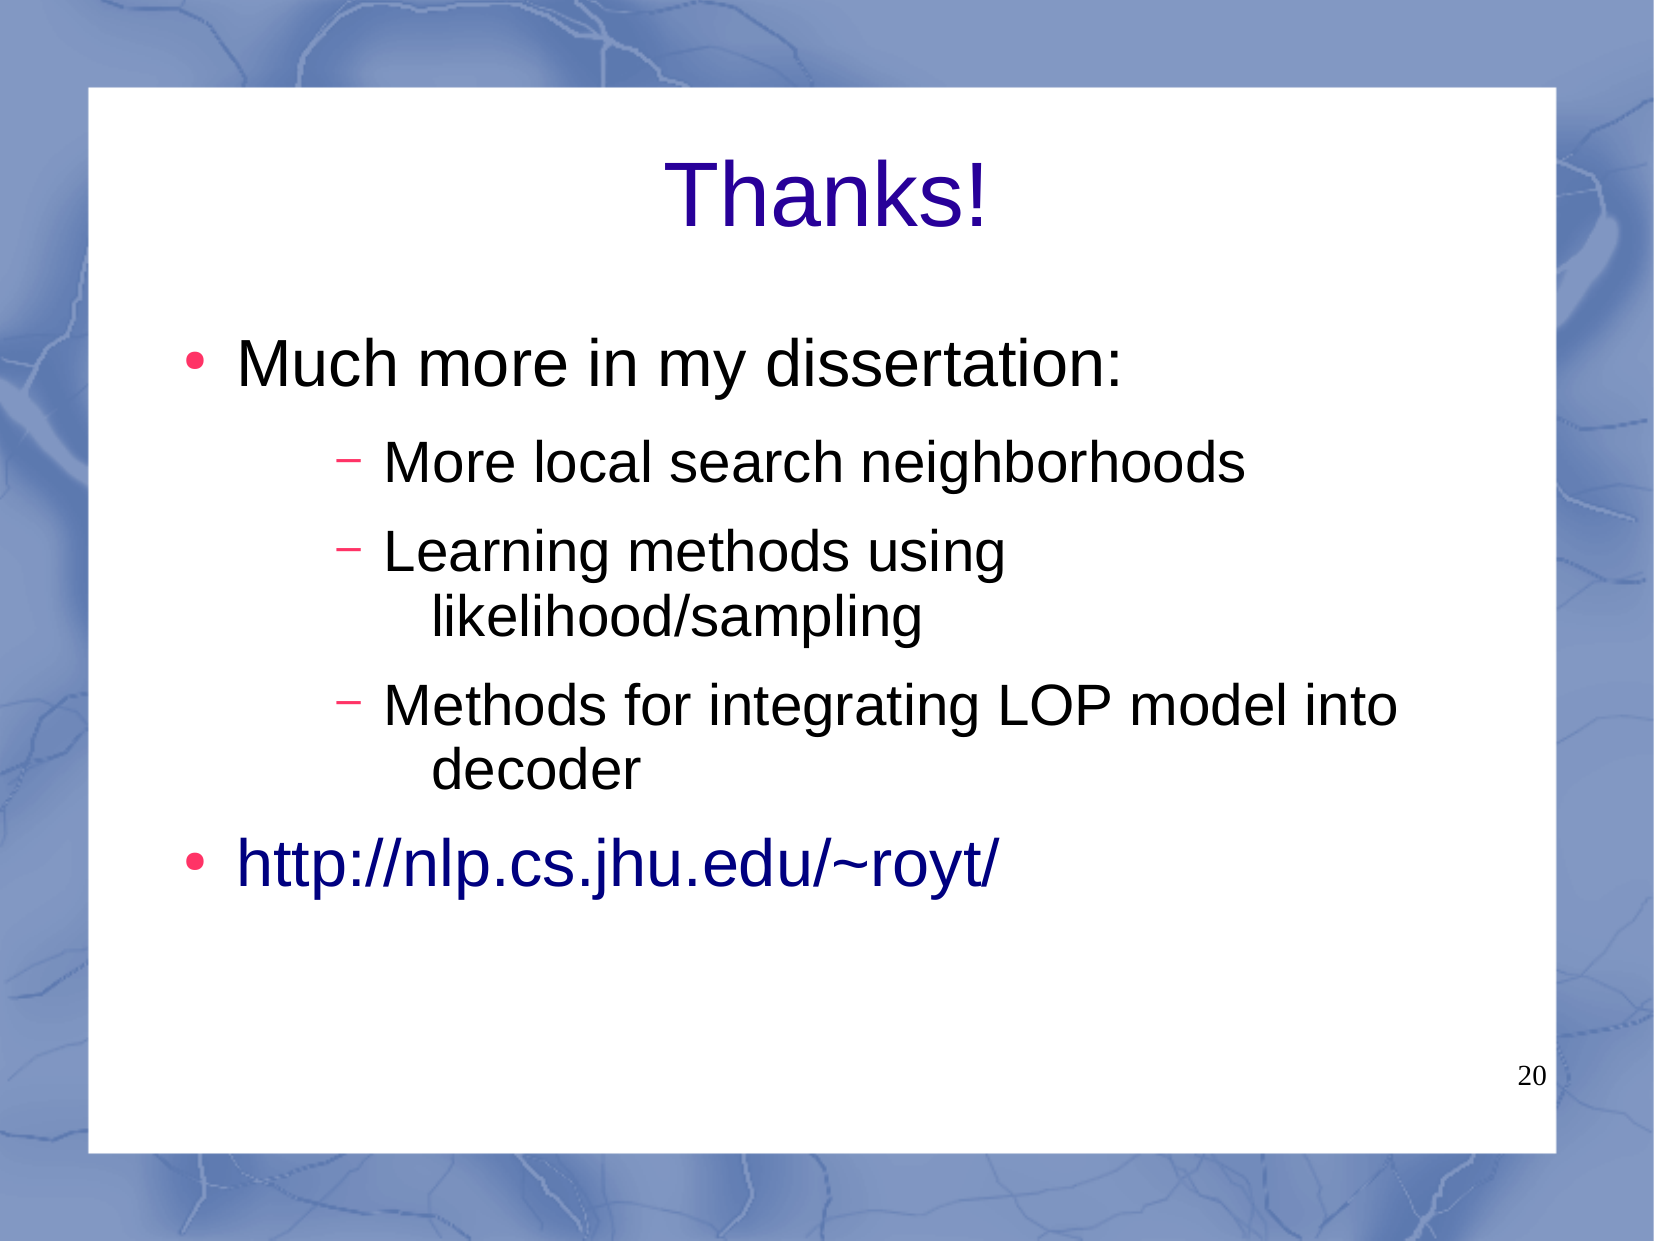

# Thanks!
Much more in my dissertation:
More local search neighborhoods
Learning methods using likelihood/sampling
Methods for integrating LOP model into decoder
http://nlp.cs.jhu.edu/~royt/
20